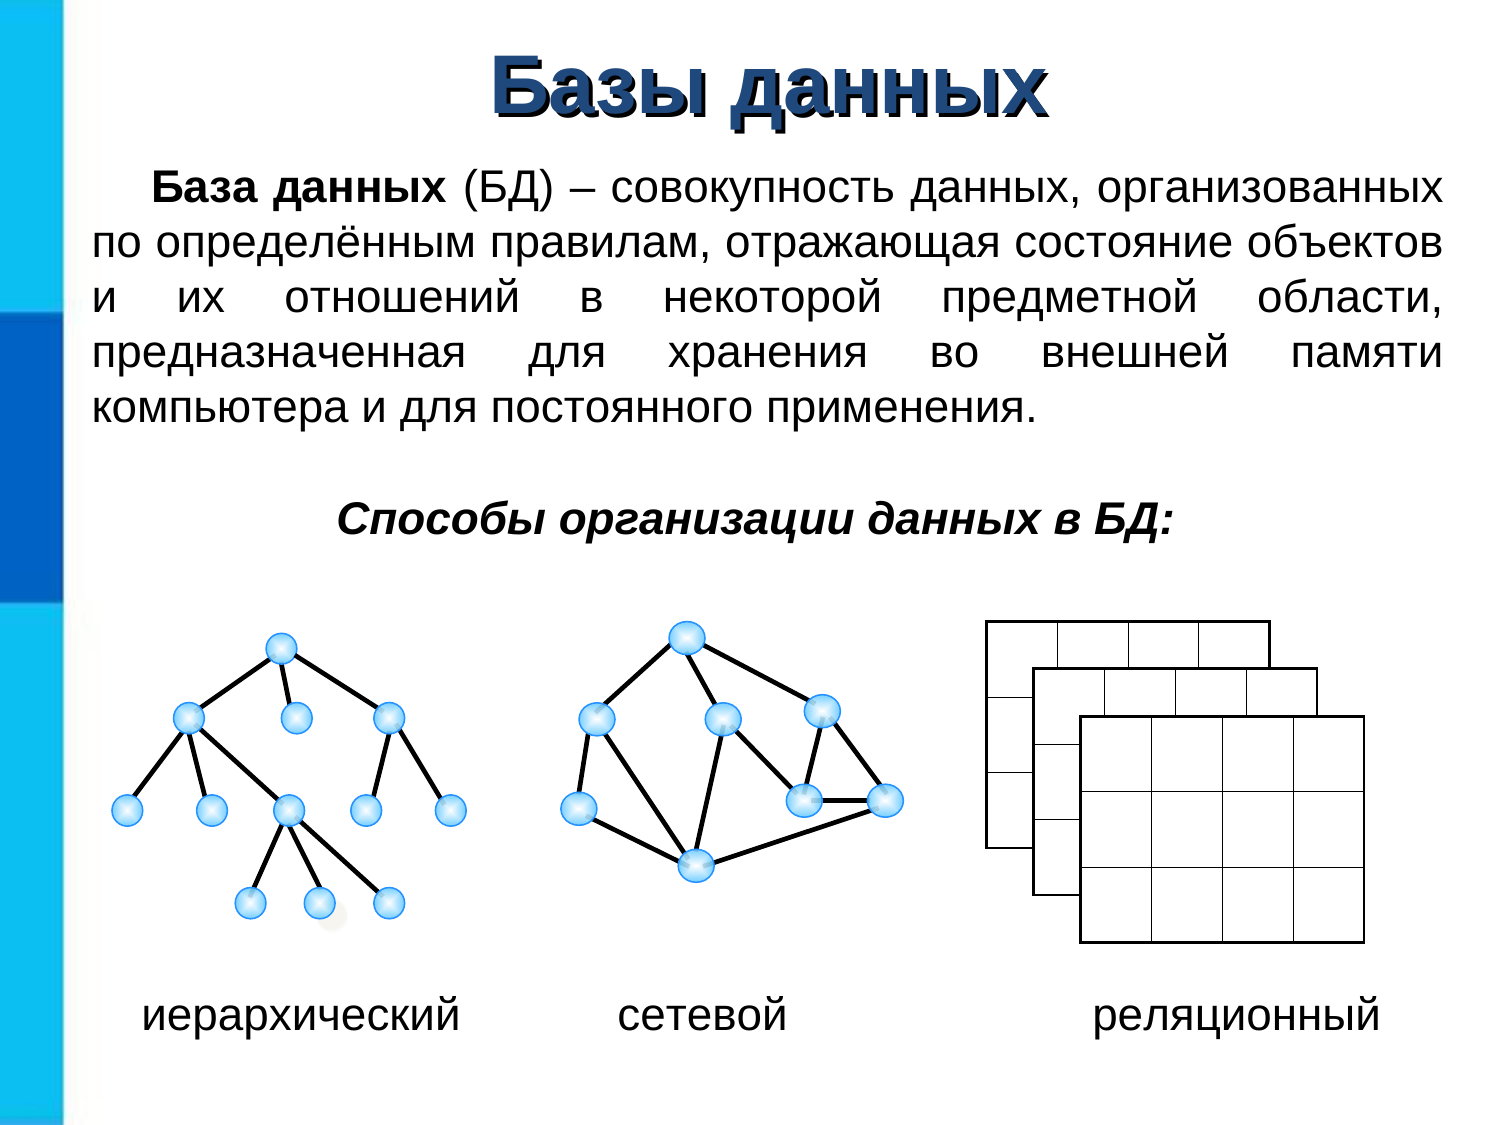

Базы данных
База данных (БД) – совокупность данных, организованных по определённым правилам, отражающая состояние объектов и их отношений в некоторой предметной области, предназначенная для хранения во внешней памяти компьютера и для постоянного применения.
Способы организации данных в БД:
| | | | |
| --- | --- | --- | --- |
| | | | |
| | | | |
| | | | |
| --- | --- | --- | --- |
| | | | |
| | | | |
| | | | |
| --- | --- | --- | --- |
| | | | |
| | | | |
иерархический
сетевой
реляционный